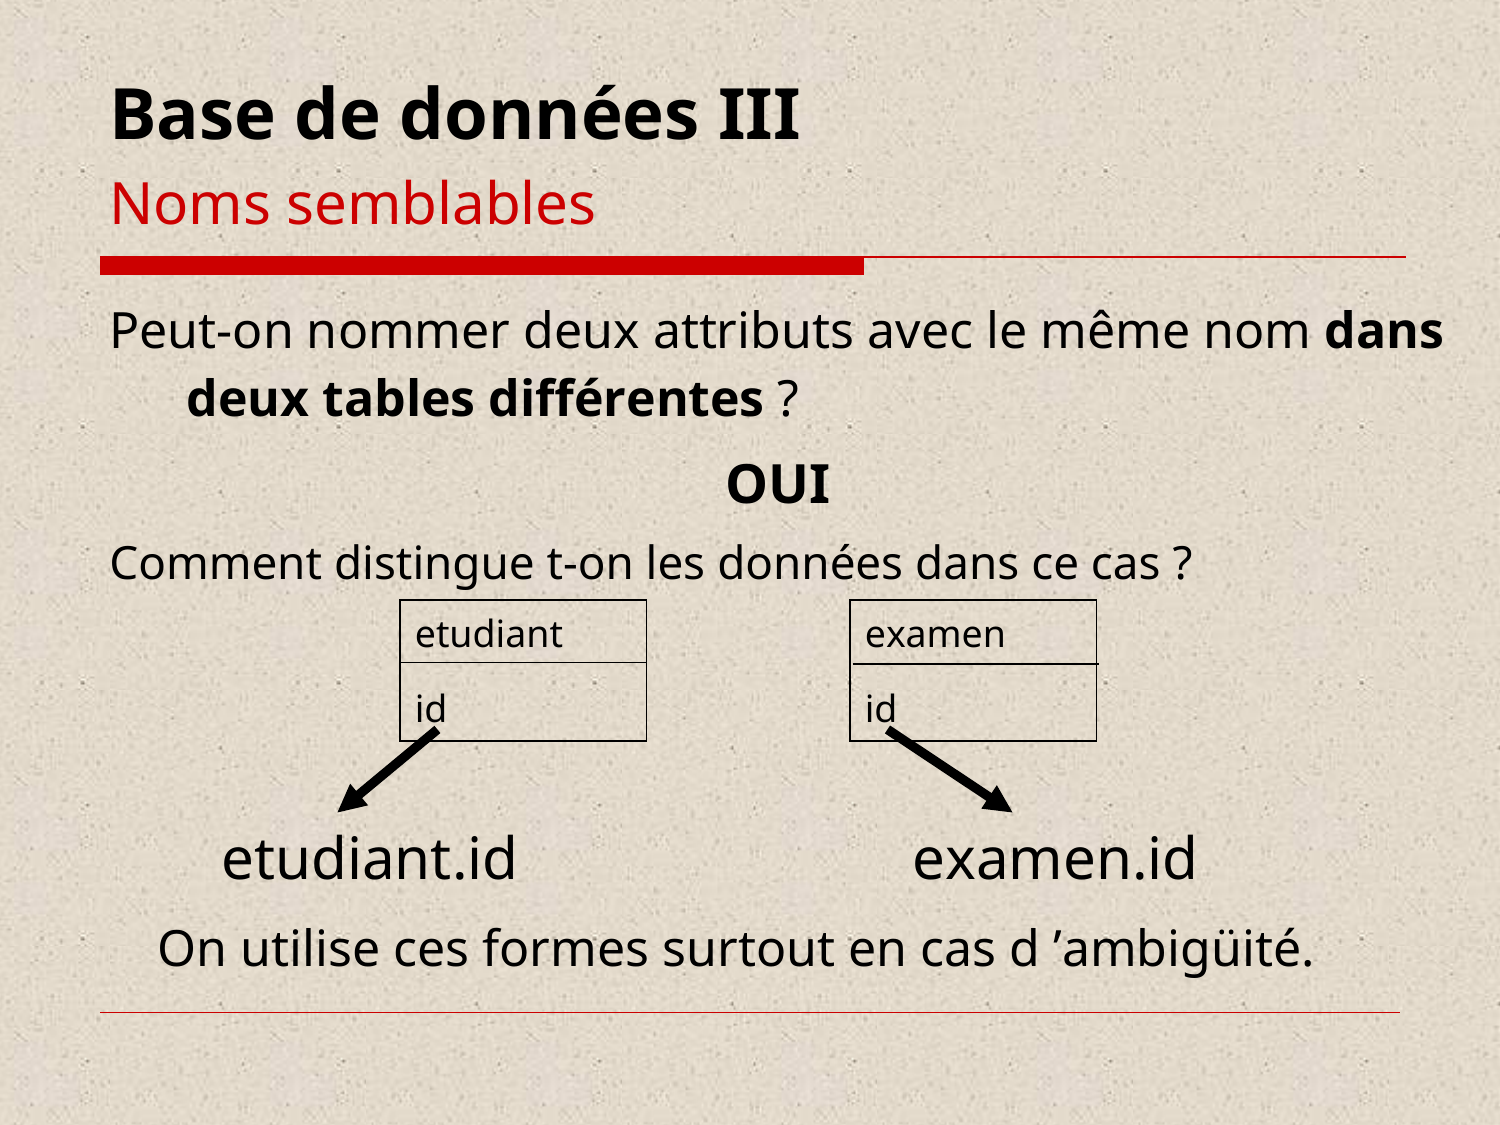

# Base de données III Noms semblables
Peut-on nommer deux attributs avec le même nom dans deux tables différentes ?
OUI
Comment distingue t-on les données dans ce cas ?
etudiant
id
examen
id
etudiant.id
examen.id
On utilise ces formes surtout en cas d ’ambigüité.